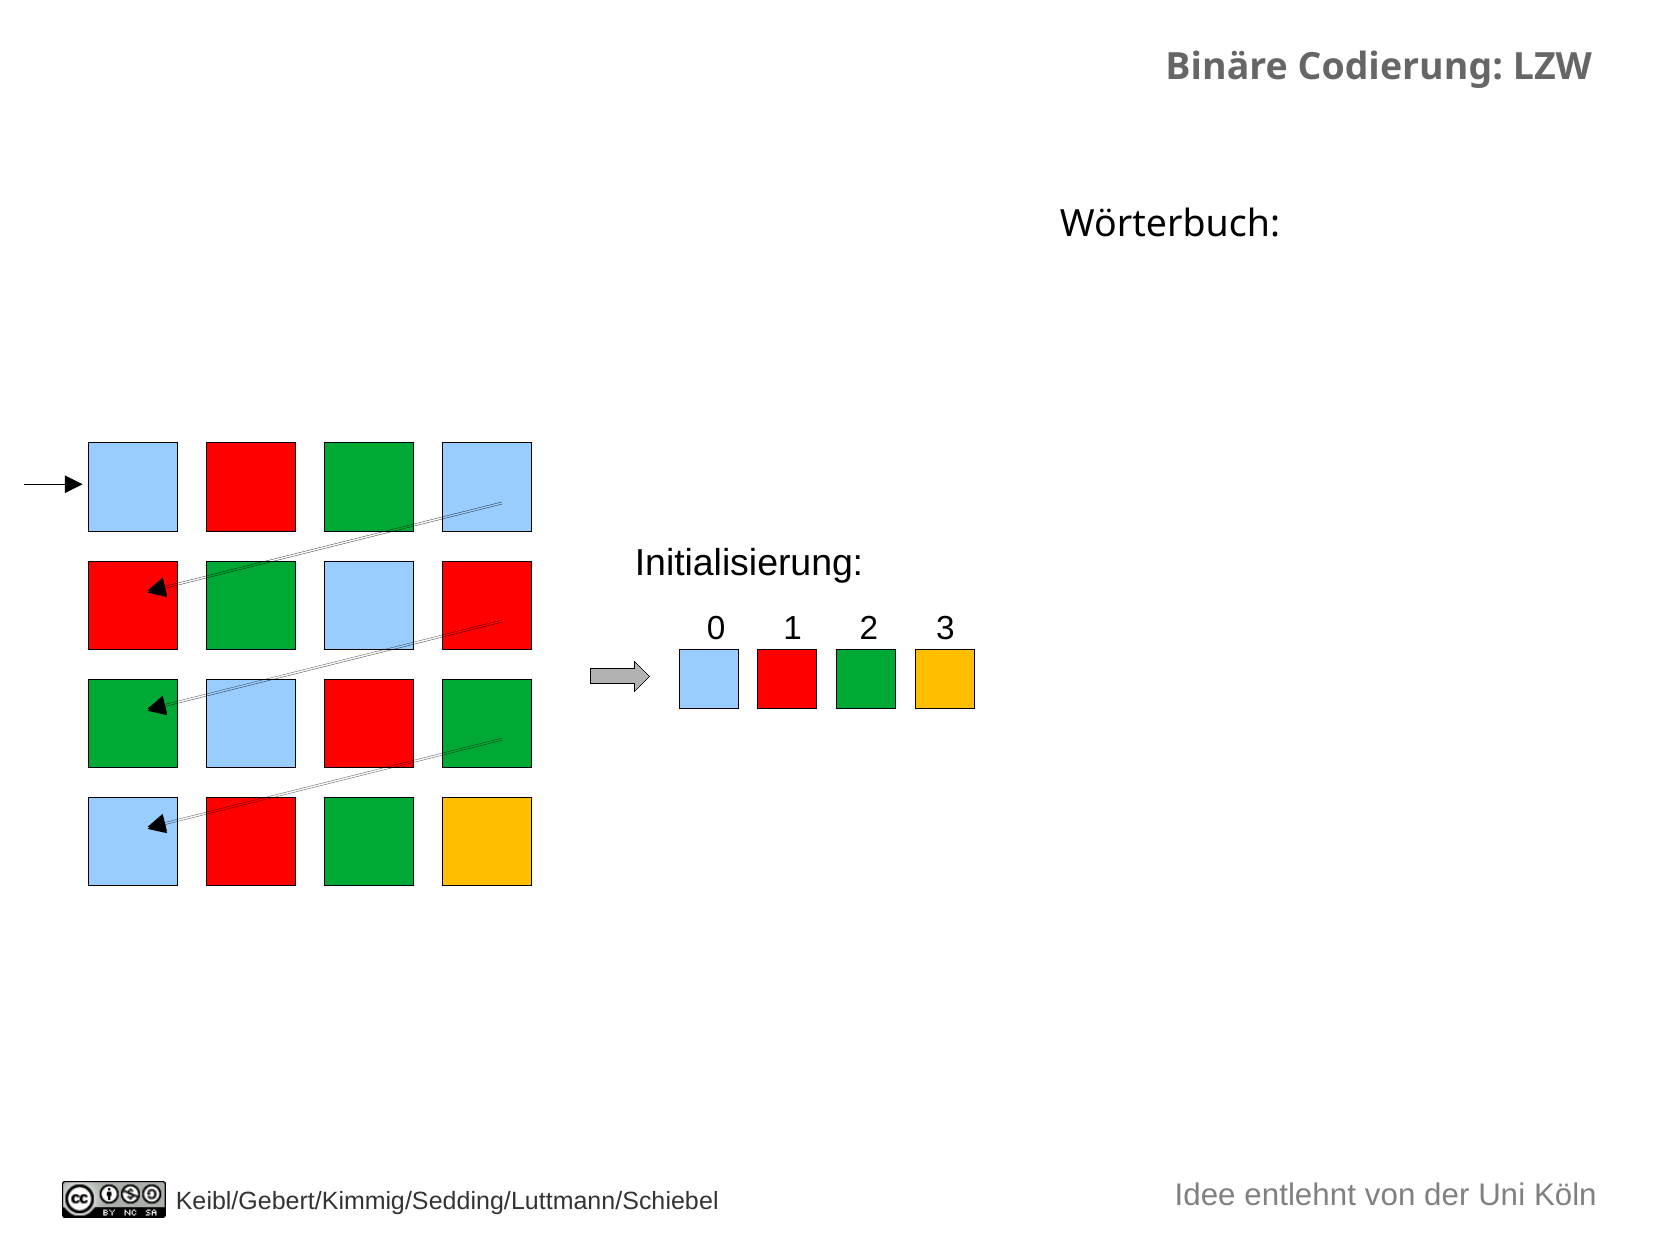

Binäre Codierung: LZW
Wörterbuch:
Initialisierung:
0
1
2
3
Idee entlehnt von der Uni Köln